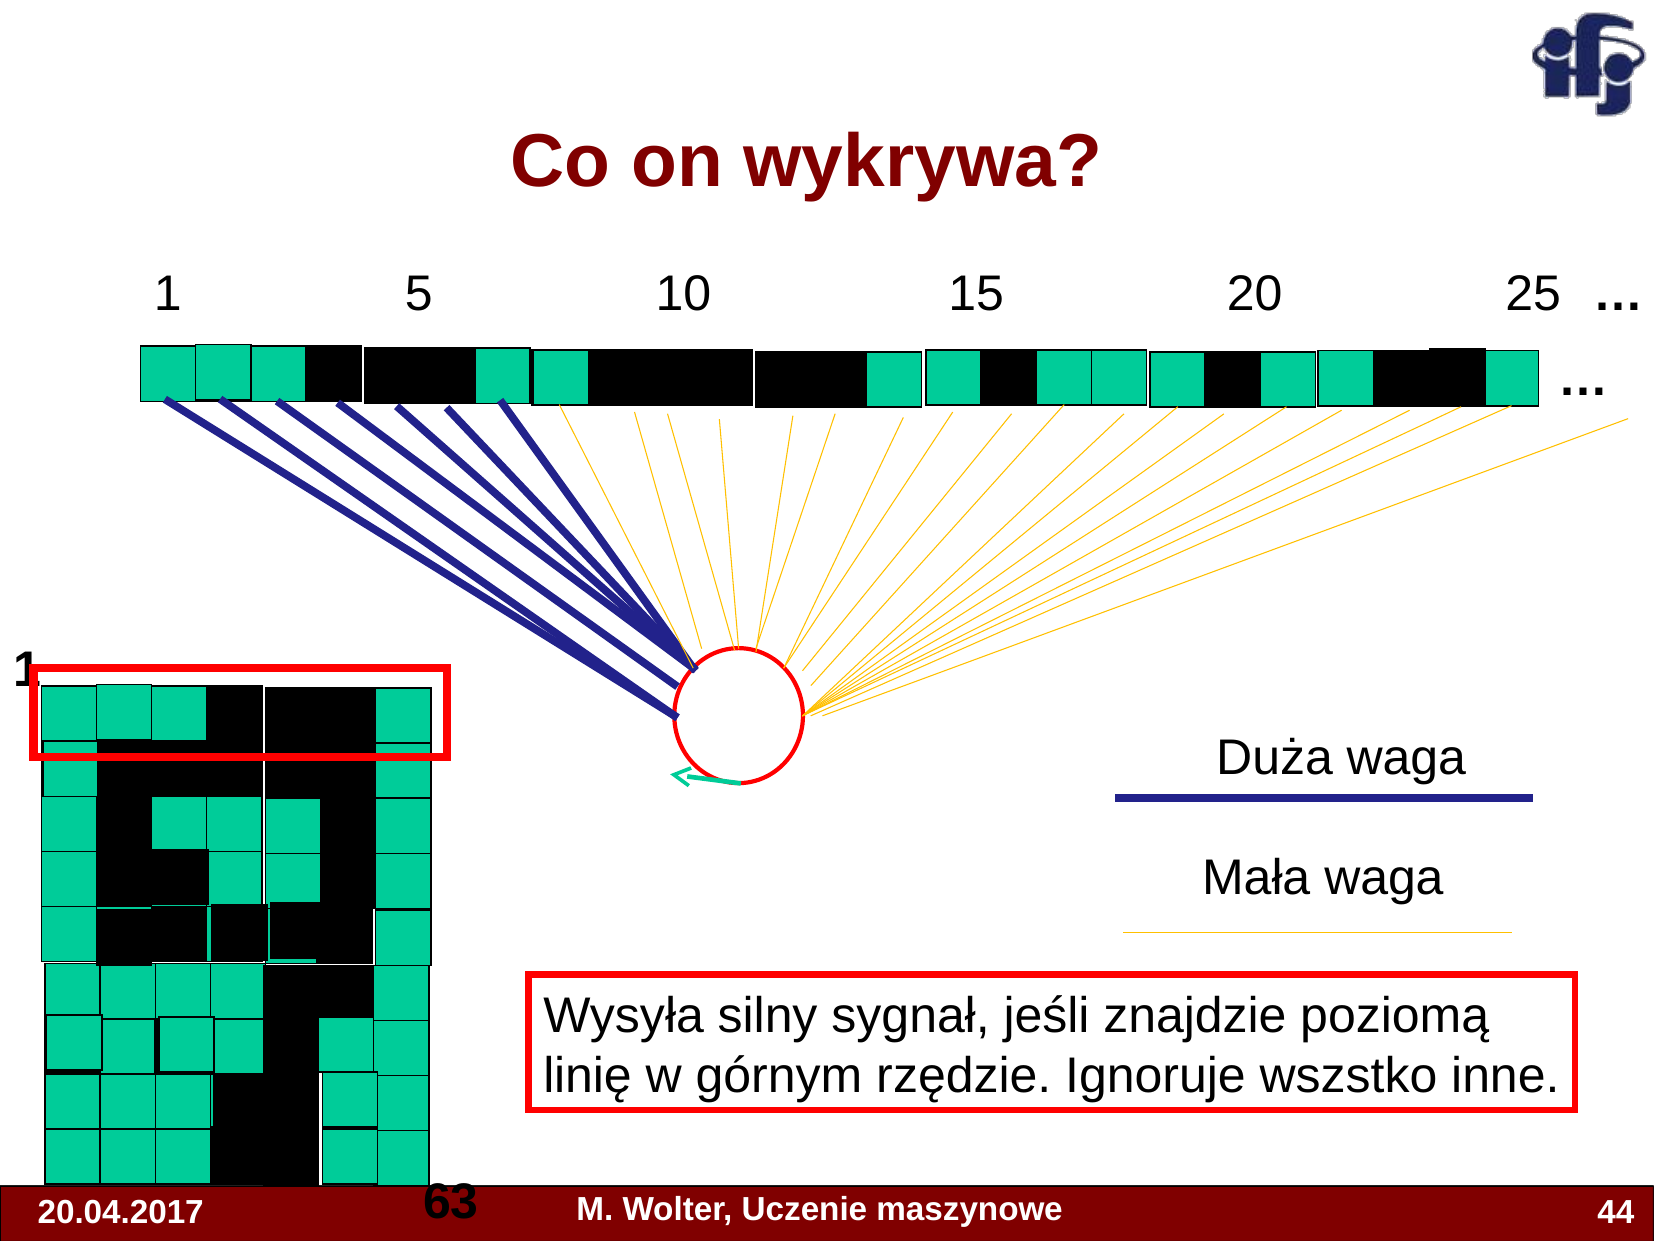

# Co on wykrywa?
 1 5 10 15 20 25 …
…
1
Duża waga
Mała waga
Wysyła silny sygnał, jeśli znajdzie poziomą
linię w górnym rzędzie. Ignoruje wszstko inne.
63